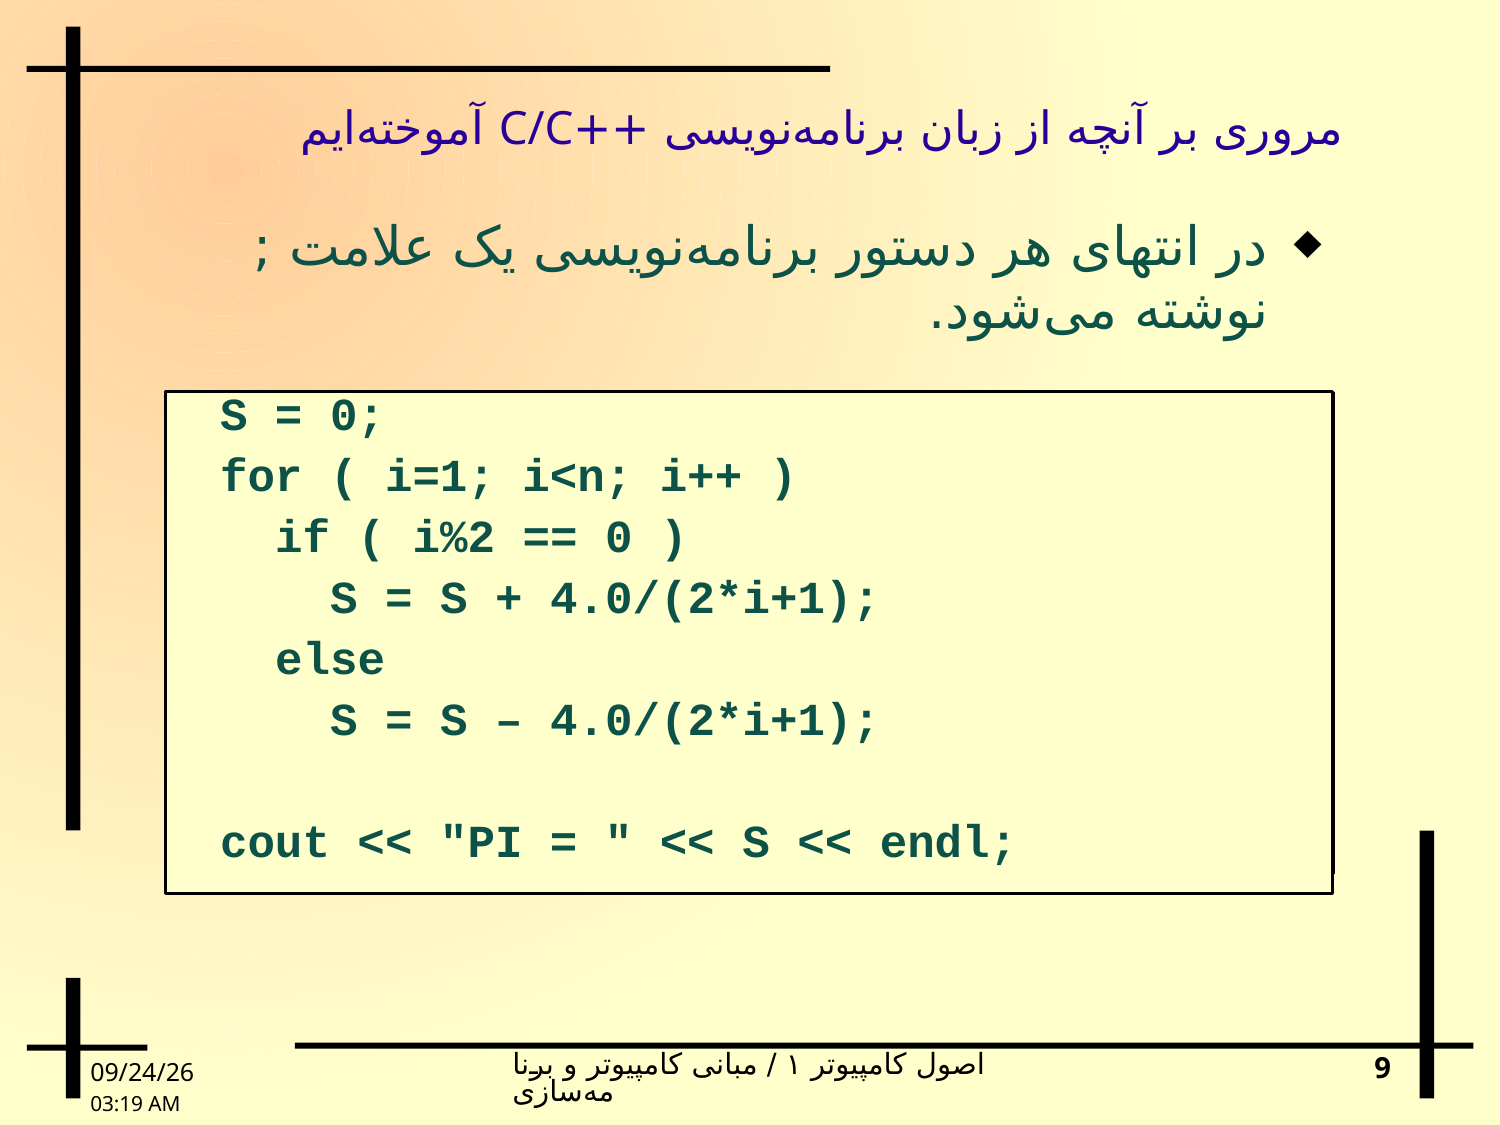

# مروری بر آنچه از زبان برنامه‌نویسی ++C/C آموخته‌ایم
در انتهای هر دستور برنامه‌نویسی یک علامت ; نوشته می‌شود.
S = 0;
for ( i=1; i<n; i++ )
 if ( i%2 == 0 )
 S = S + 4.0/(2*i+1);
 else
 S = S – 4.0/(2*i+1);
cout << "PI = " << S << endl;
S = 0;
for ( i=1; i<n; i++ ) {
 if ( i%2 == 0 )
 S = S + 4.0/(2*i+1);
 else
 S = S – 4.0/(2*i+1);
}
cout << "PI = " << S << endl;
اصول کامپیوتر ۱ / مبانی کامپیوتر و برنامه‌سازی
9